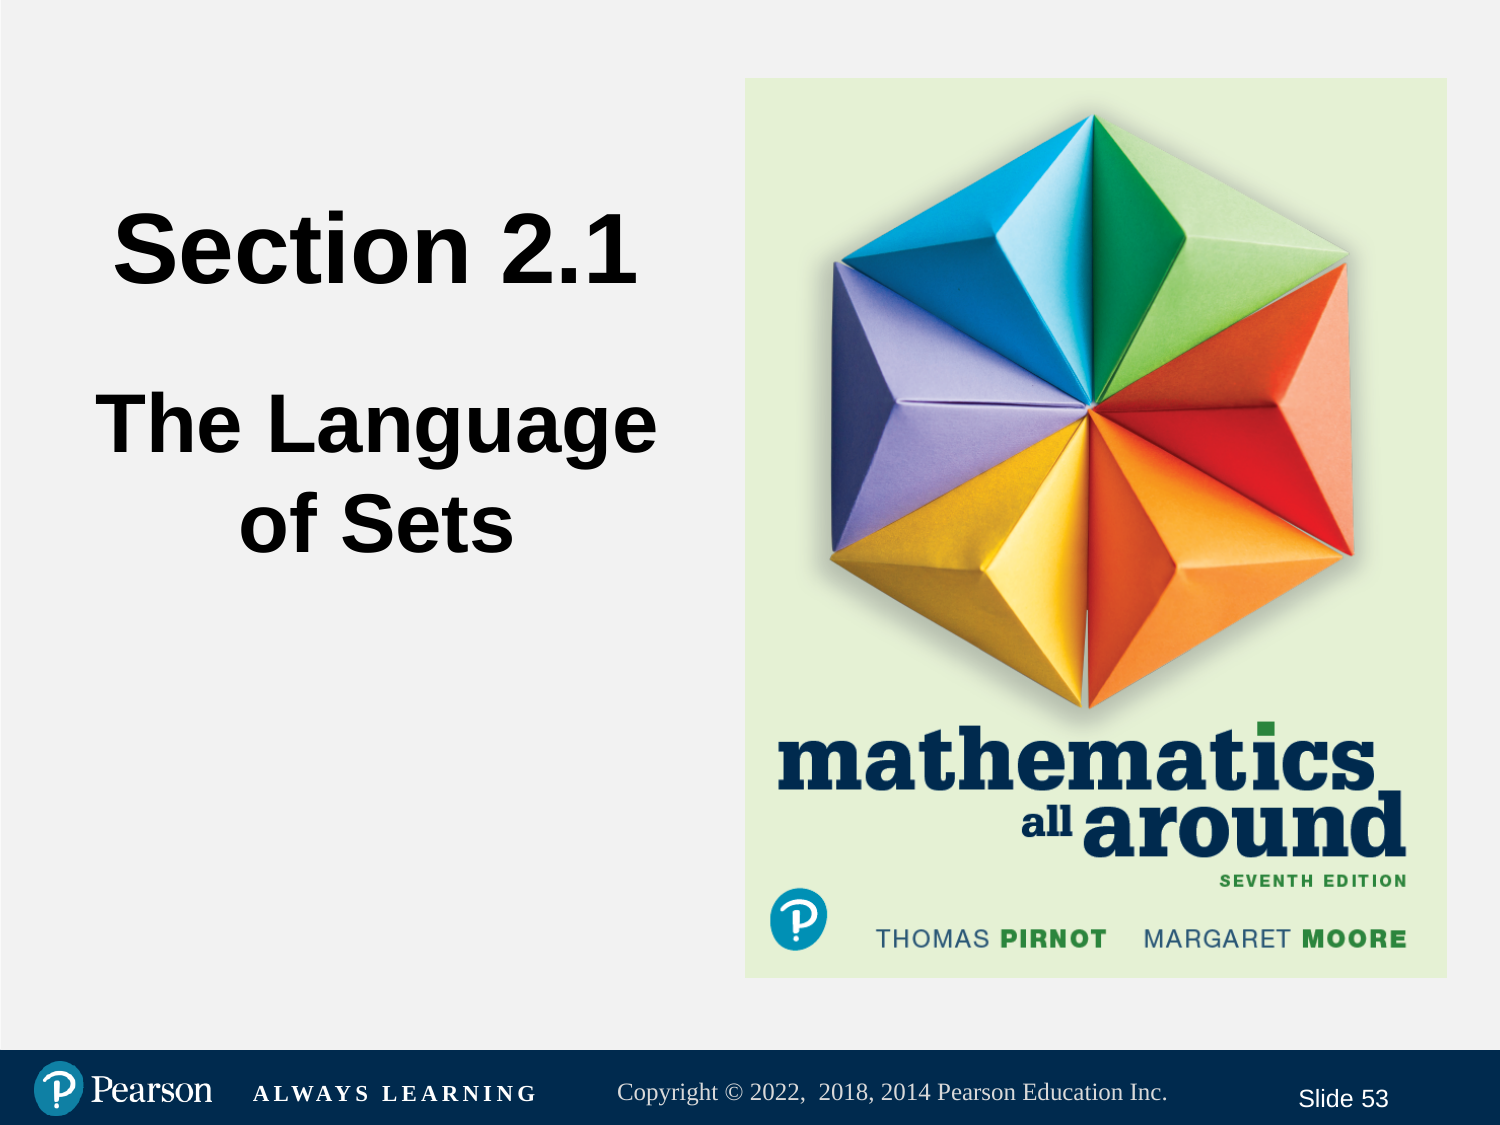

Section 2.1
# The Language of Sets